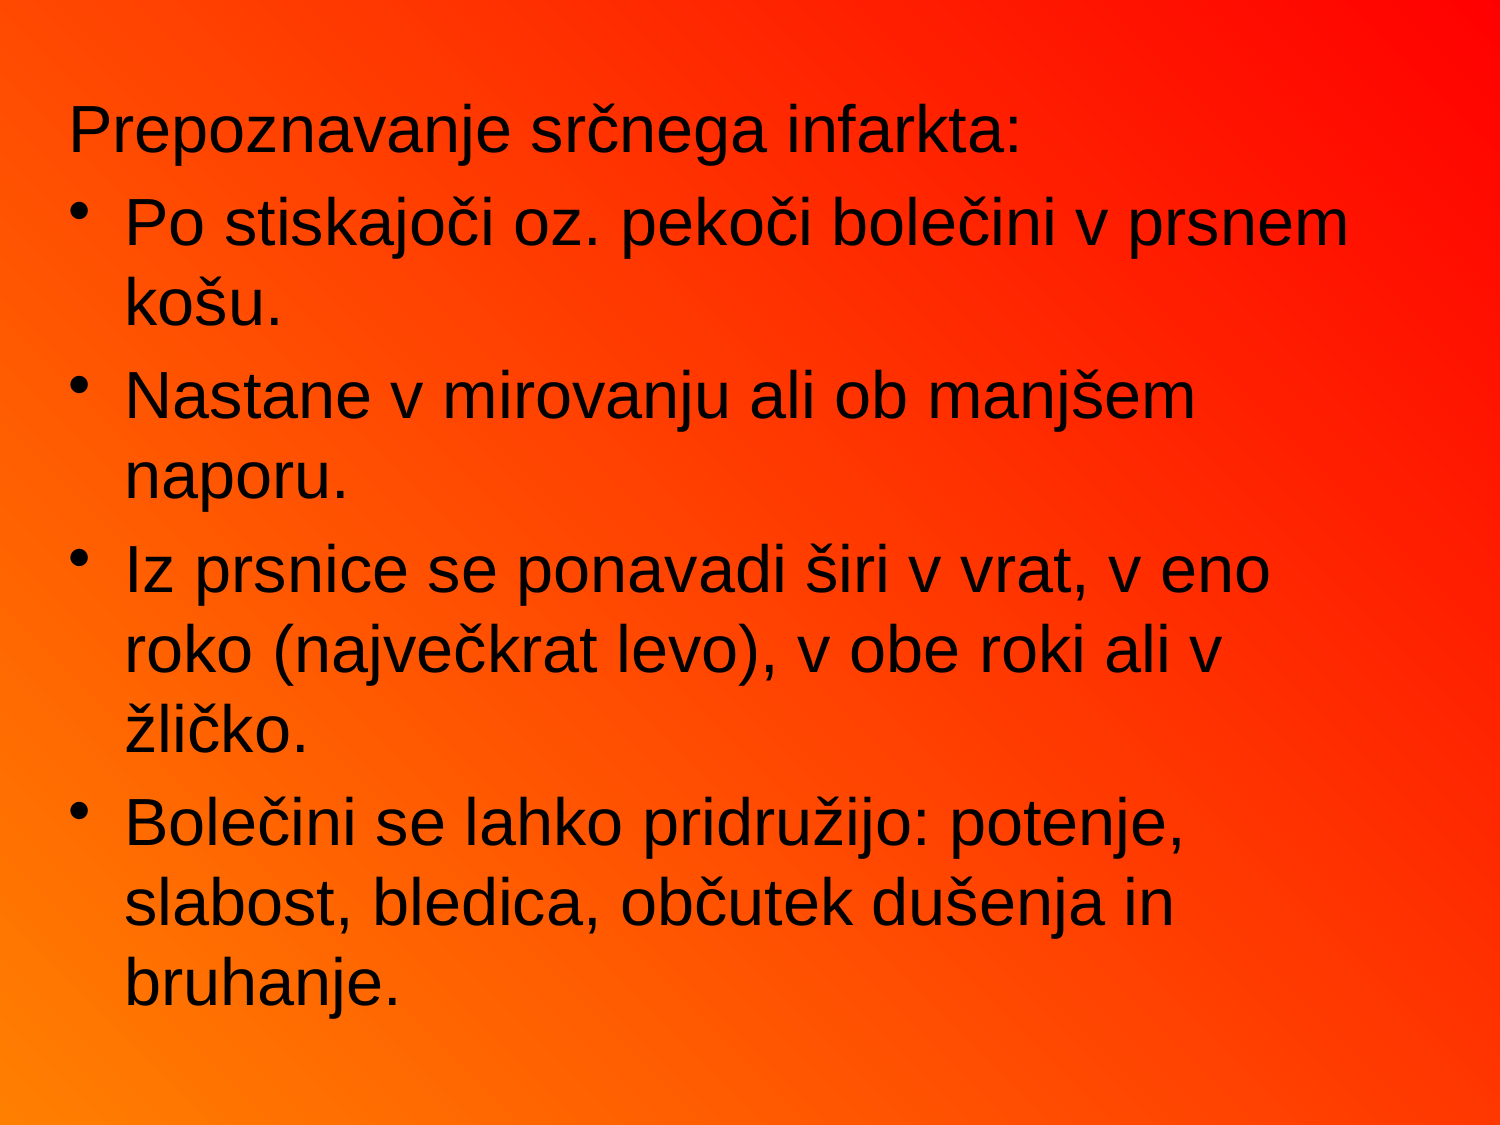

# Prepoznavanje srčnega infarkta:
Po stiskajoči oz. pekoči bolečini v prsnem košu.
Nastane v mirovanju ali ob manjšem naporu.
Iz prsnice se ponavadi širi v vrat, v eno roko (največkrat levo), v obe roki ali v žličko.
Bolečini se lahko pridružijo: potenje, slabost, bledica, občutek dušenja in bruhanje.